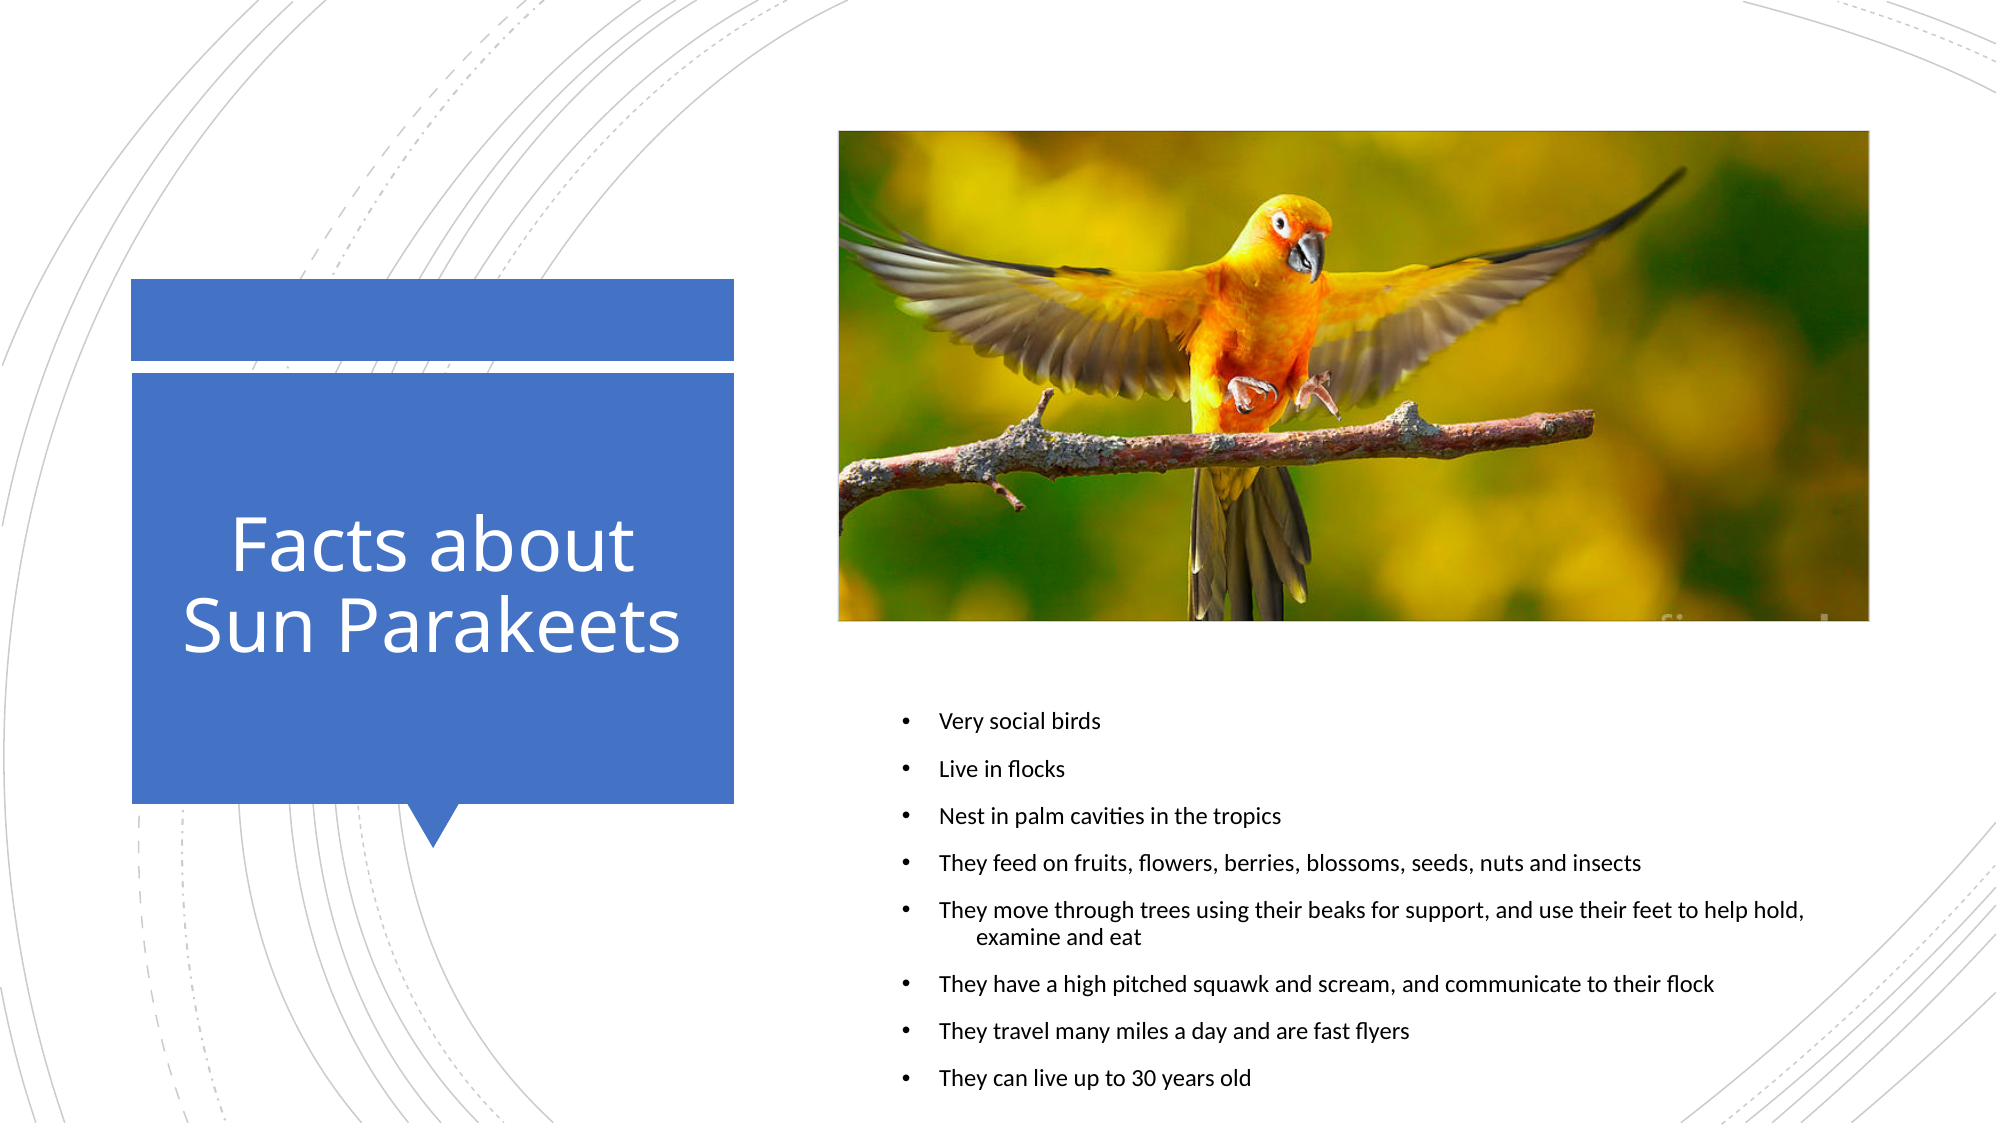

# Facts about Sun Parakeets
Very social birds
Live in flocks
Nest in palm cavities in the tropics
They feed on fruits, flowers, berries, blossoms, seeds, nuts and insects
They move through trees using their beaks for support, and use their feet to help hold, examine and eat
They have a high pitched squawk and scream, and communicate to their flock
They travel many miles a day and are fast flyers
They can live up to 30 years old